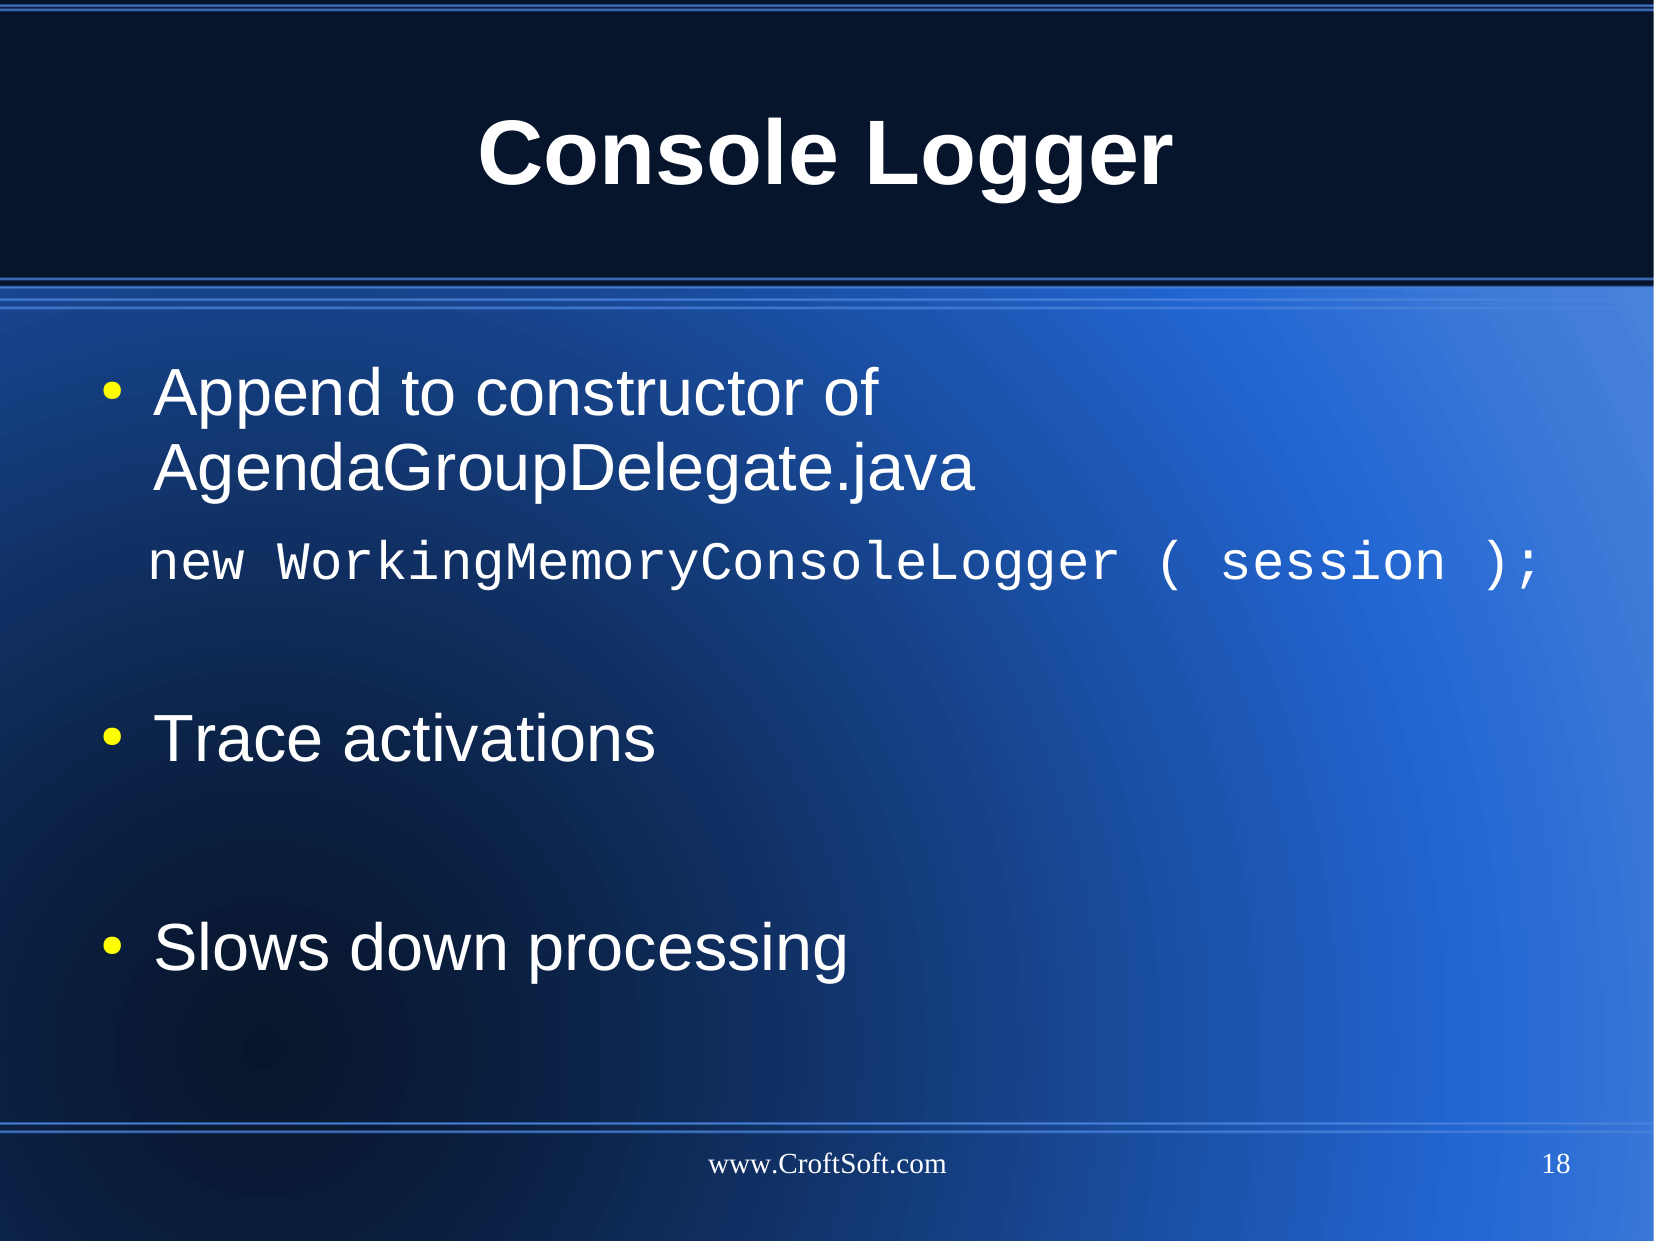

# Console Logger
Append to constructor of AgendaGroupDelegate.java
 new WorkingMemoryConsoleLogger ( session );
Trace activations
Slows down processing
www.CroftSoft.com
18